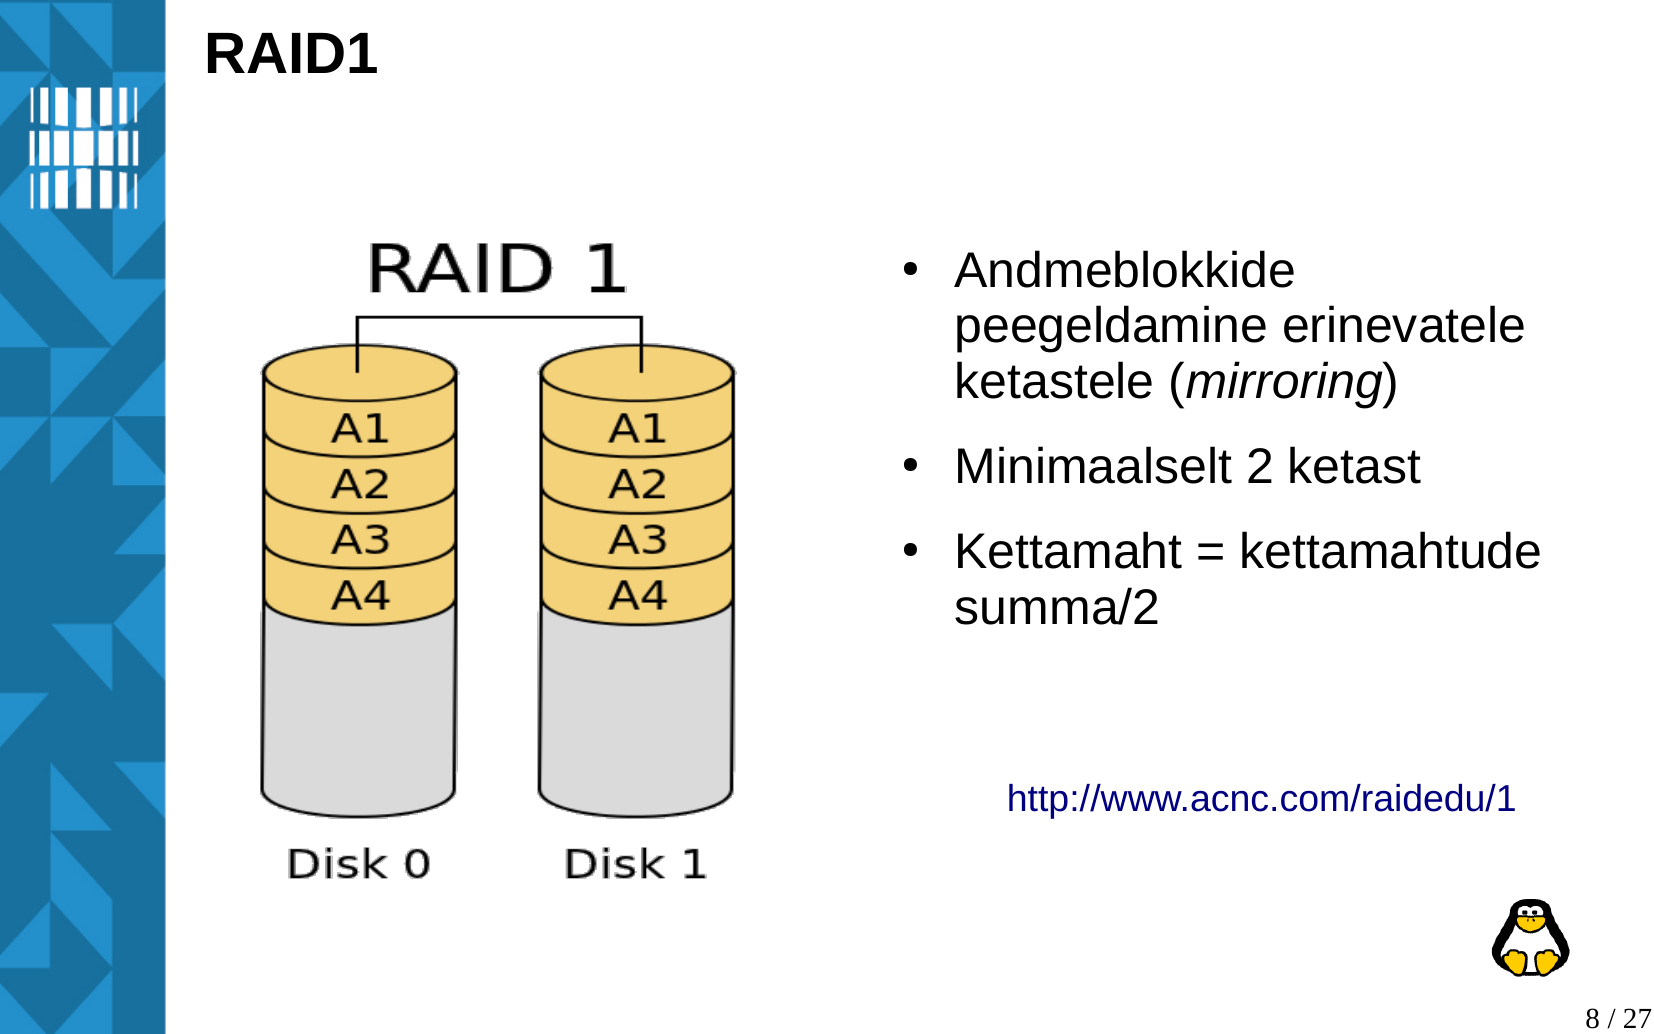

# RAID1
Andmeblokkide peegeldamine erinevatele ketastele (mirroring)
Minimaalselt 2 ketast
Kettamaht = kettamahtude summa/2
http://www.acnc.com/raidedu/1